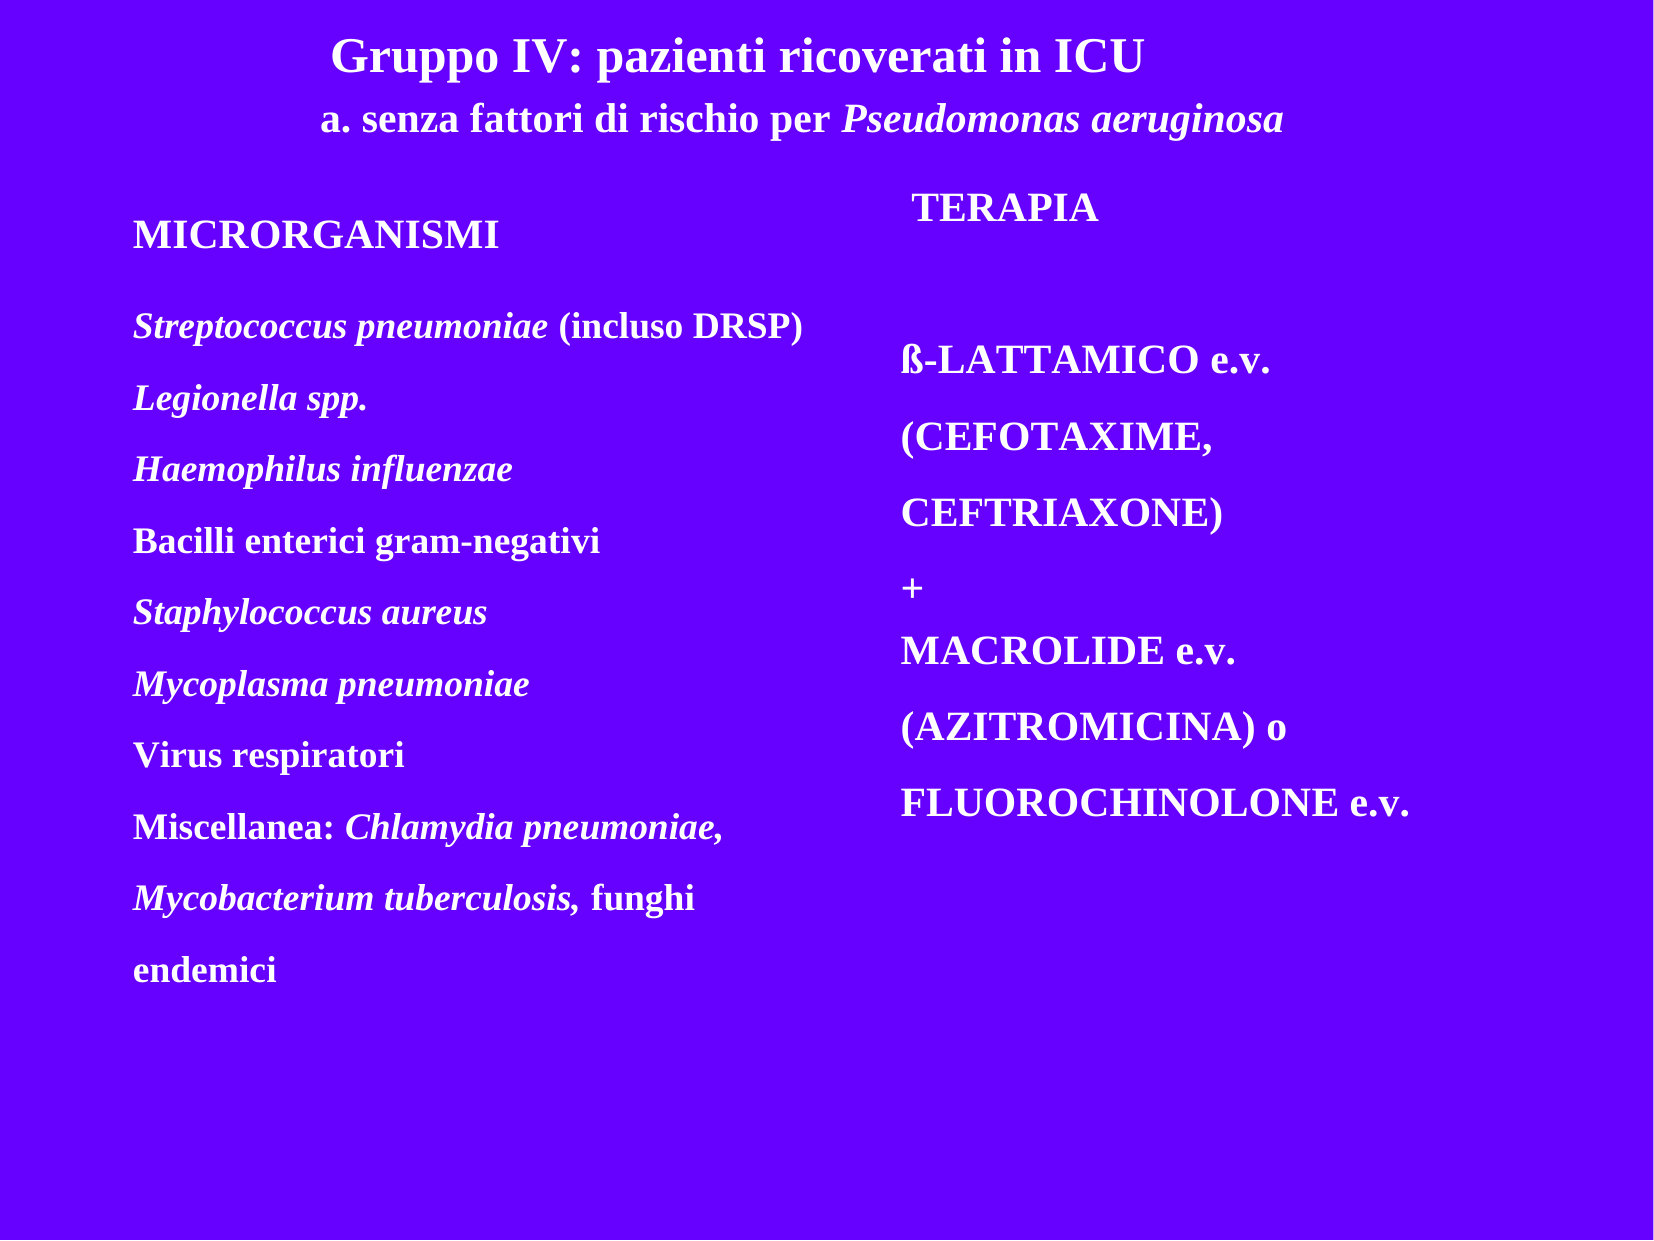

Gruppo IV: pazienti ricoverati in ICU
a. senza fattori di rischio per Pseudomonas aeruginosa
 TERAPIA
ß-LATTAMICO e.v.
(CEFOTAXIME,
CEFTRIAXONE)
+
MICRORGANISMI
Streptococcus pneumoniae (incluso DRSP)
Legionella spp.
Haemophilus influenzae
Bacilli enterici gram-negativi
Staphylococcus aureus
Mycoplasma pneumoniae
Virus respiratori
Miscellanea: Chlamydia pneumoniae,
Mycobacterium tuberculosis, funghi
endemici
MACROLIDE e.v.
(AZITROMICINA) o
FLUOROCHINOLONE e.v.